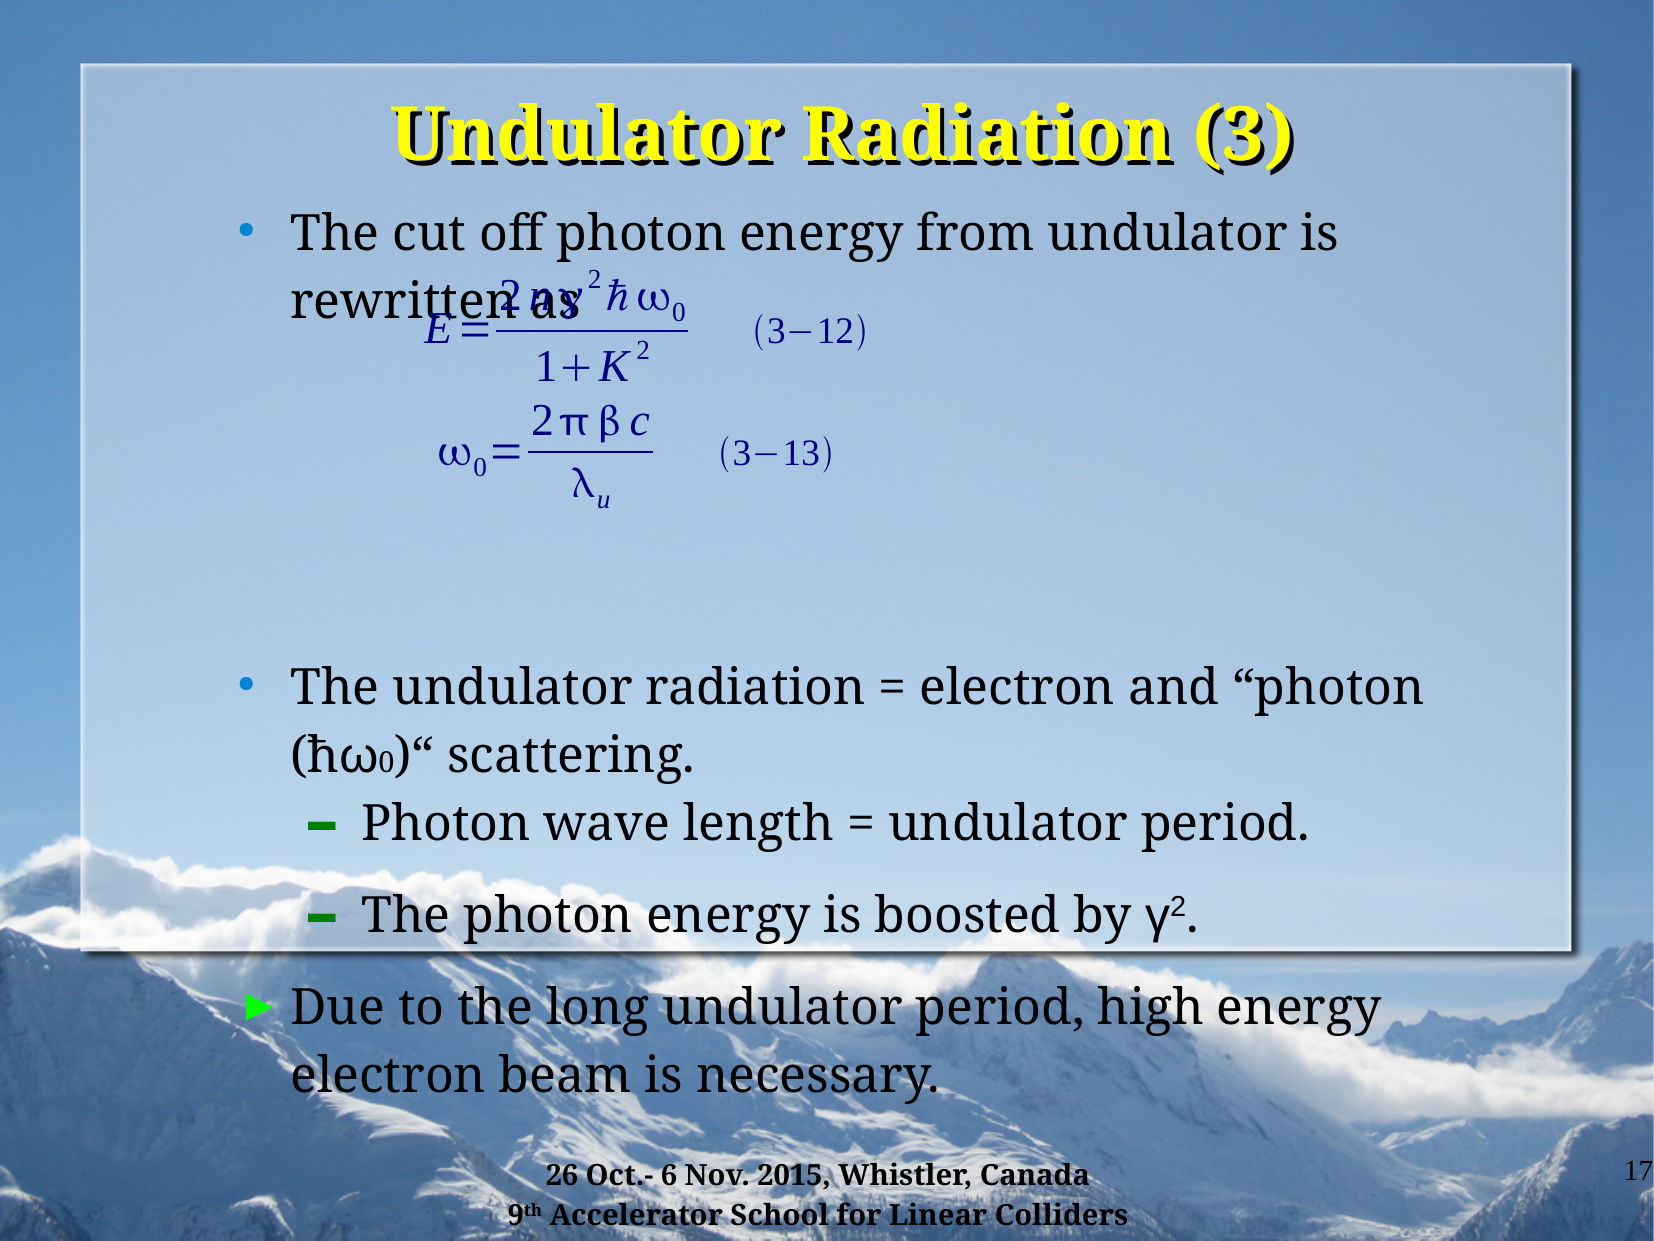

# Undulator Radiation (3)
The cut off photon energy from undulator is rewritten as
The undulator radiation = electron and “photon (ħω0)“ scattering.
Photon wave length = undulator period.
The photon energy is boosted by γ2.
Due to the long undulator period, high energy electron beam is necessary.
17